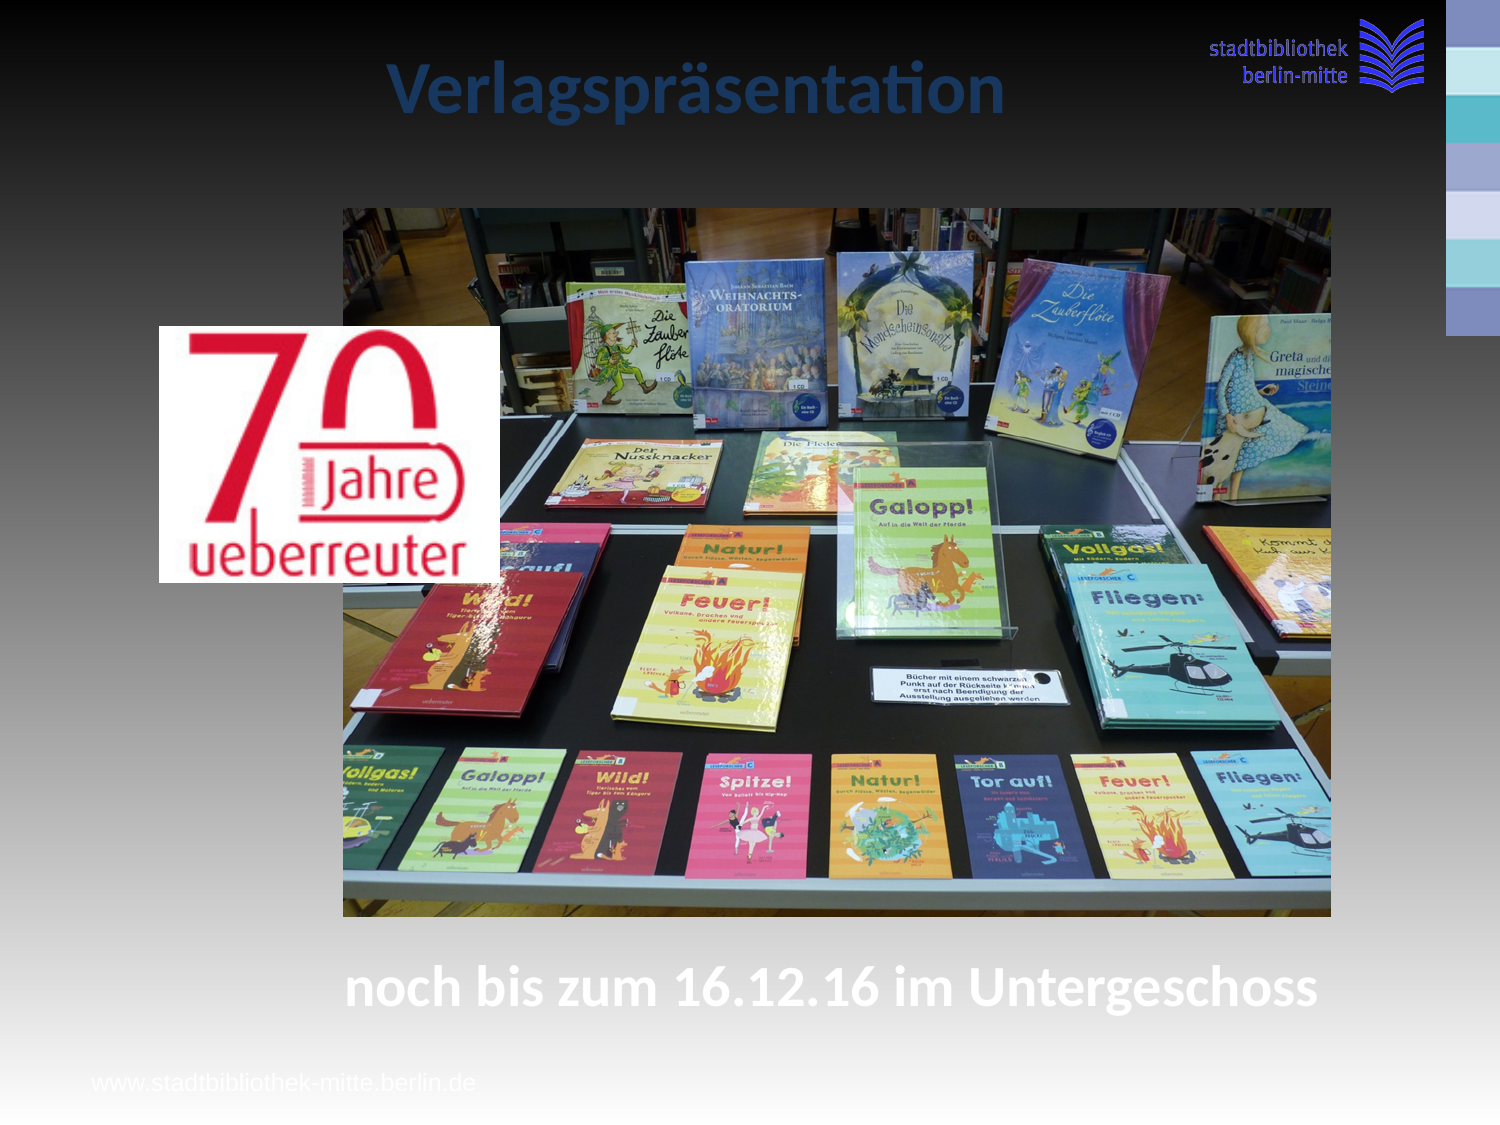

# Verlagspräsentation
noch bis zum 16.12.16 im Untergeschoss